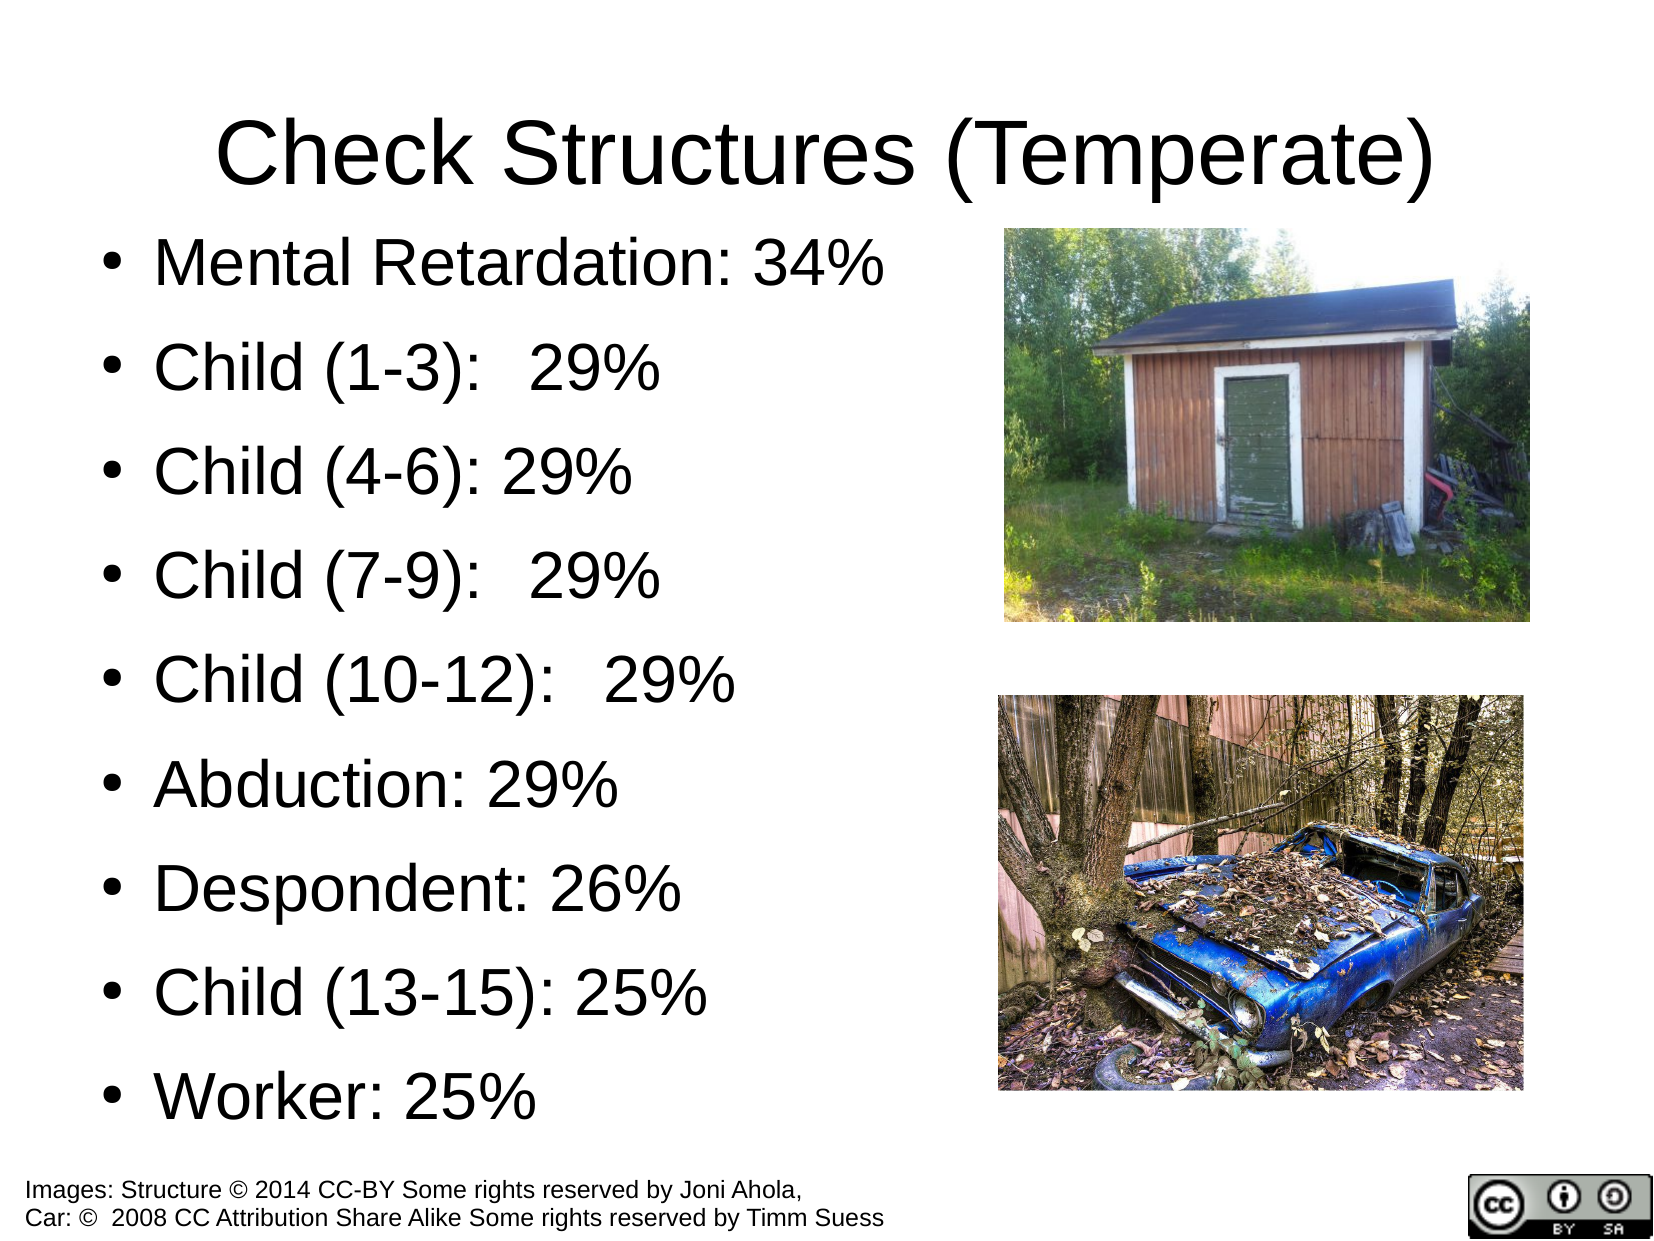

# Check Structures (Temperate)
Mental Retardation: 34%
Child (1-3):	29%
Child (4-6): 29%
Child (7-9):	29%
Child (10-12):	29%
Abduction: 29%
Despondent: 26%
Child (13-15): 25%
Worker: 25%
Images: Structure © 2014 CC-BY Some rights reserved by Joni Ahola,
Car: © 2008 CC Attribution Share Alike Some rights reserved by Timm Suess